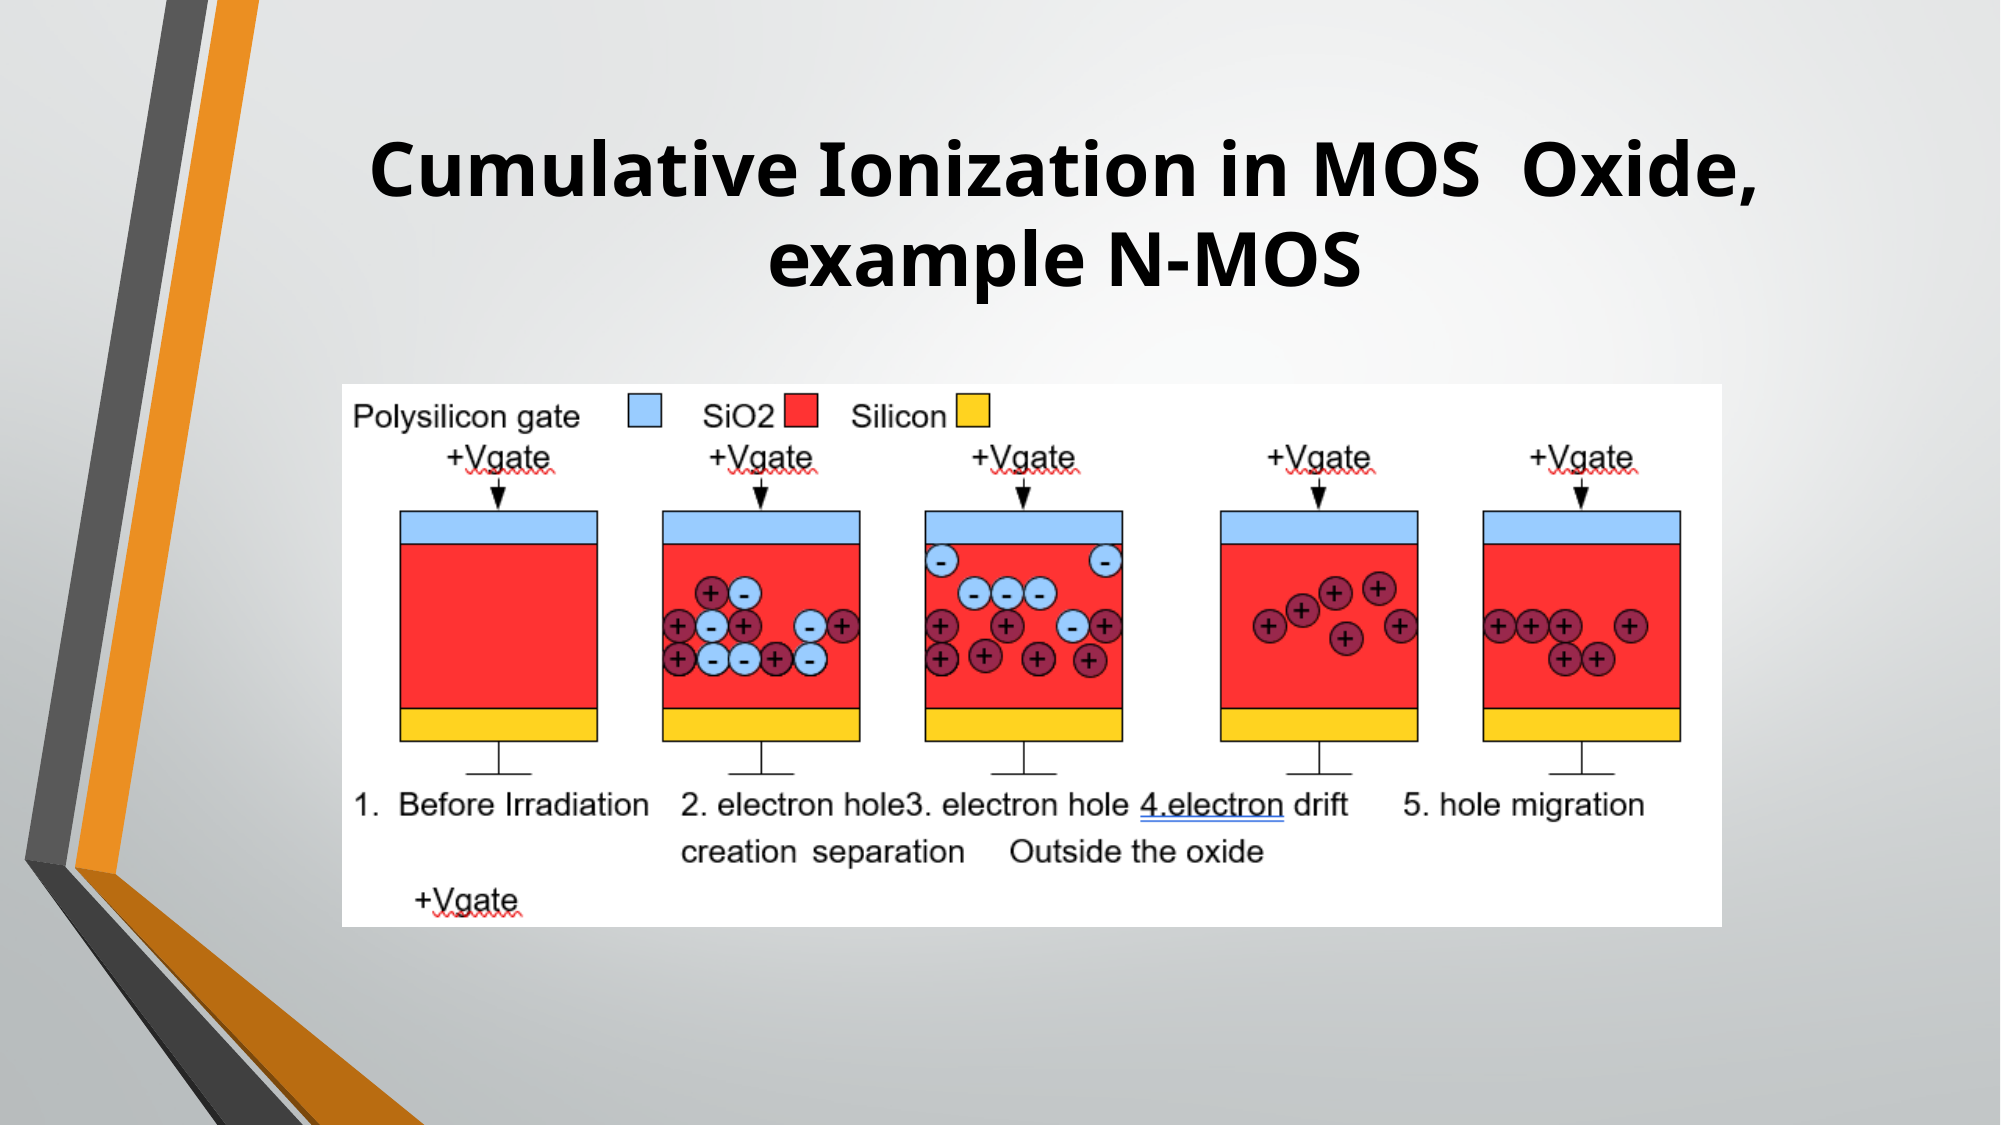

# Cumulative Ionization in MOS Oxide, example N-MOS